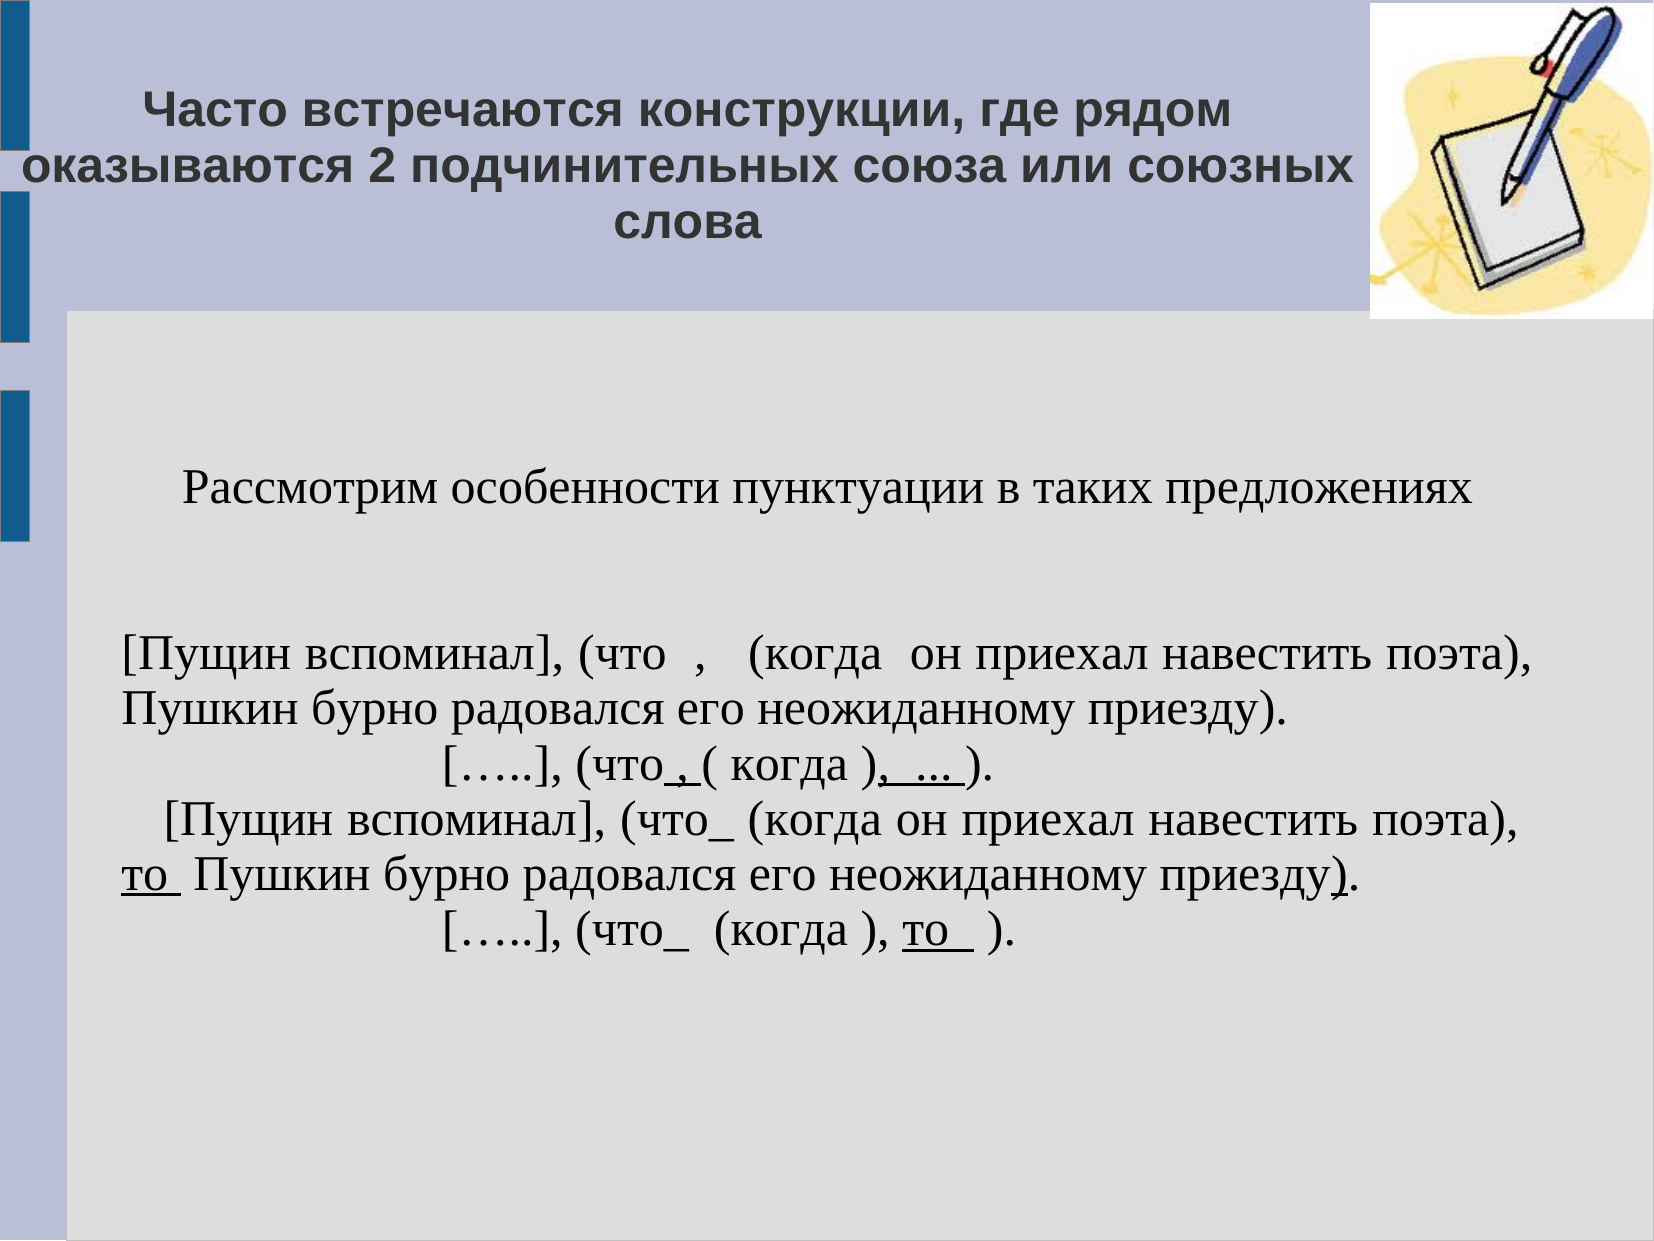

# Часто встречаются конструкции, где рядом оказываются 2 подчинительных союза или союзных слова
Рассмотрим особенности пунктуации в таких предложениях
[Пущин вспоминал], (что , (когда он приехал навестить поэта), Пушкин бурно радовался его неожиданному приезду).
 				 […..], (что , ( когда ), ... ).
 [Пущин вспоминал], (что_ (когда он приехал навестить поэта), то Пушкин бурно радовался его неожиданному приезду).
 				 […..], (что_ (когда ), то ).